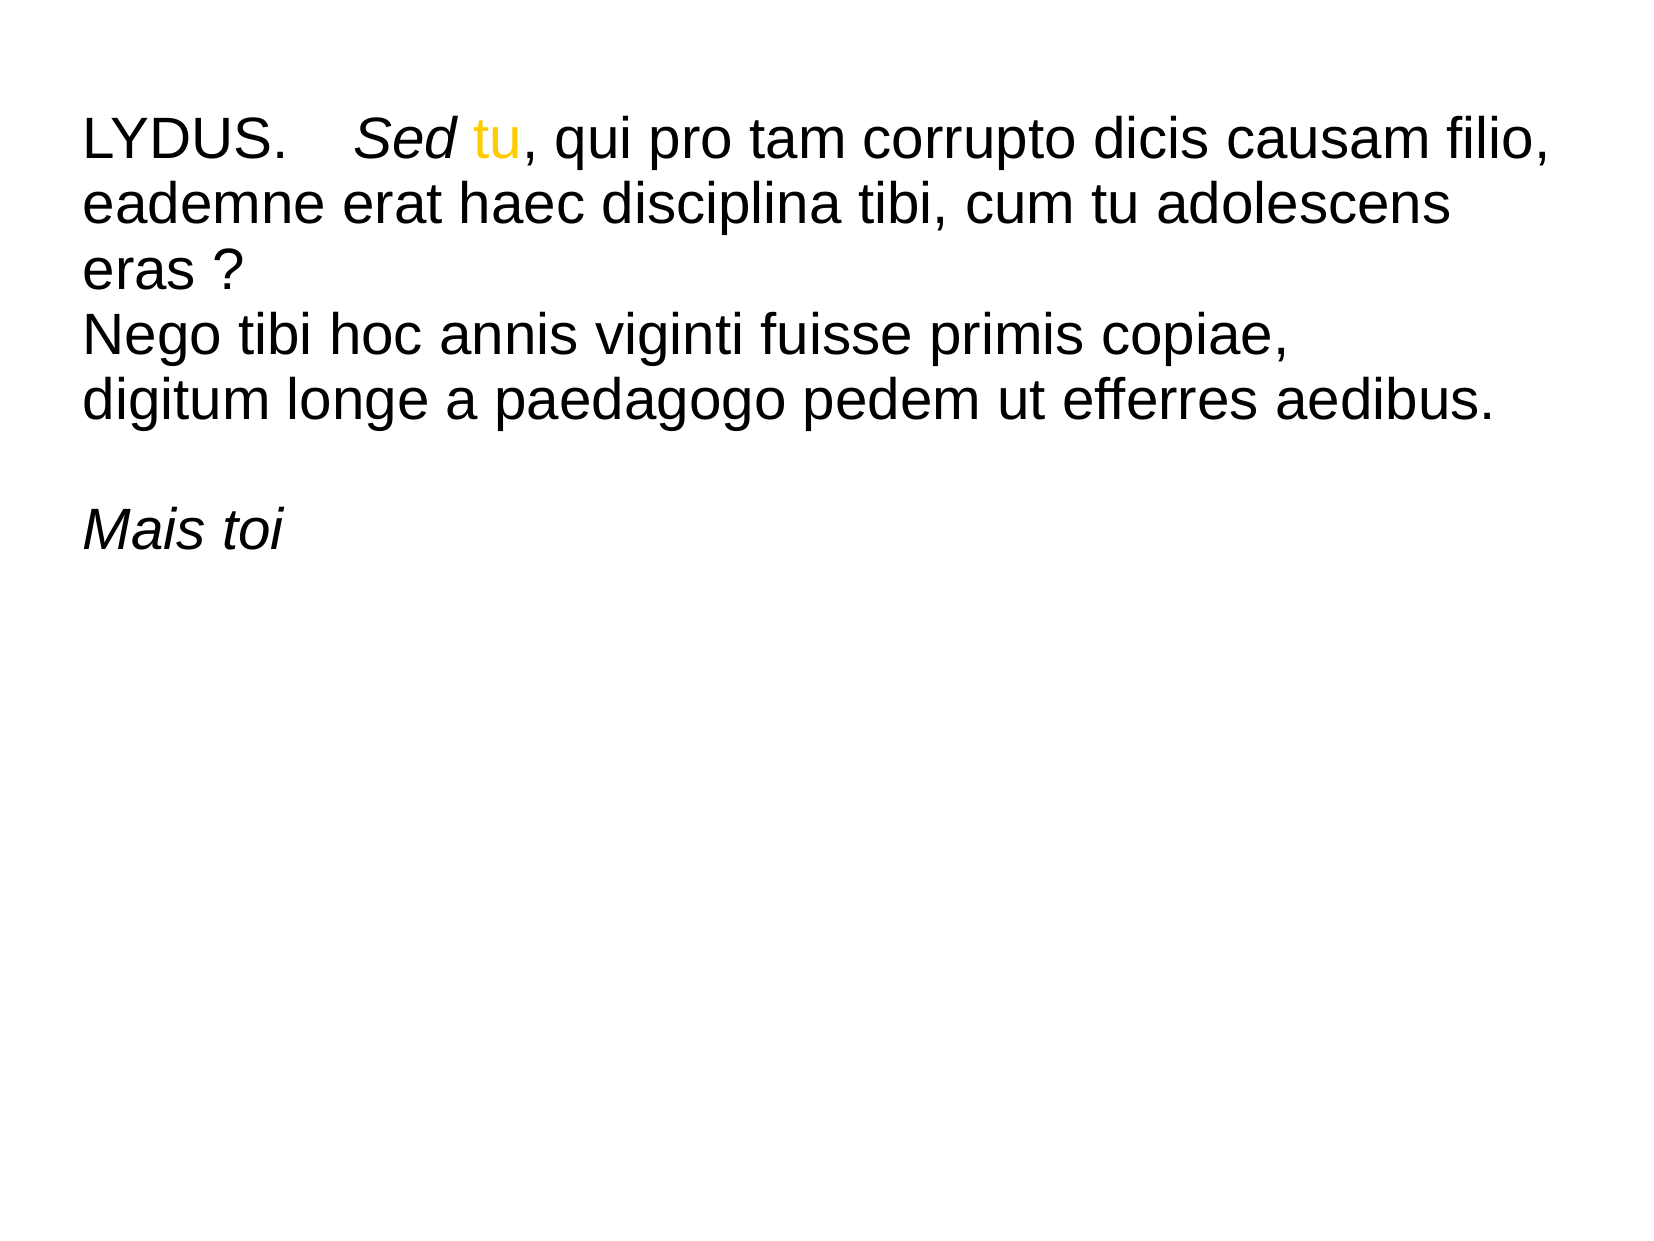

# LYDUS. Sed tu, qui pro tam corrupto dicis causam filio,
eademne erat haec disciplina tibi, cum tu adolescens eras ?
Nego tibi hoc annis viginti fuisse primis copiae,
digitum longe a paedagogo pedem ut efferres aedibus.
Mais toi